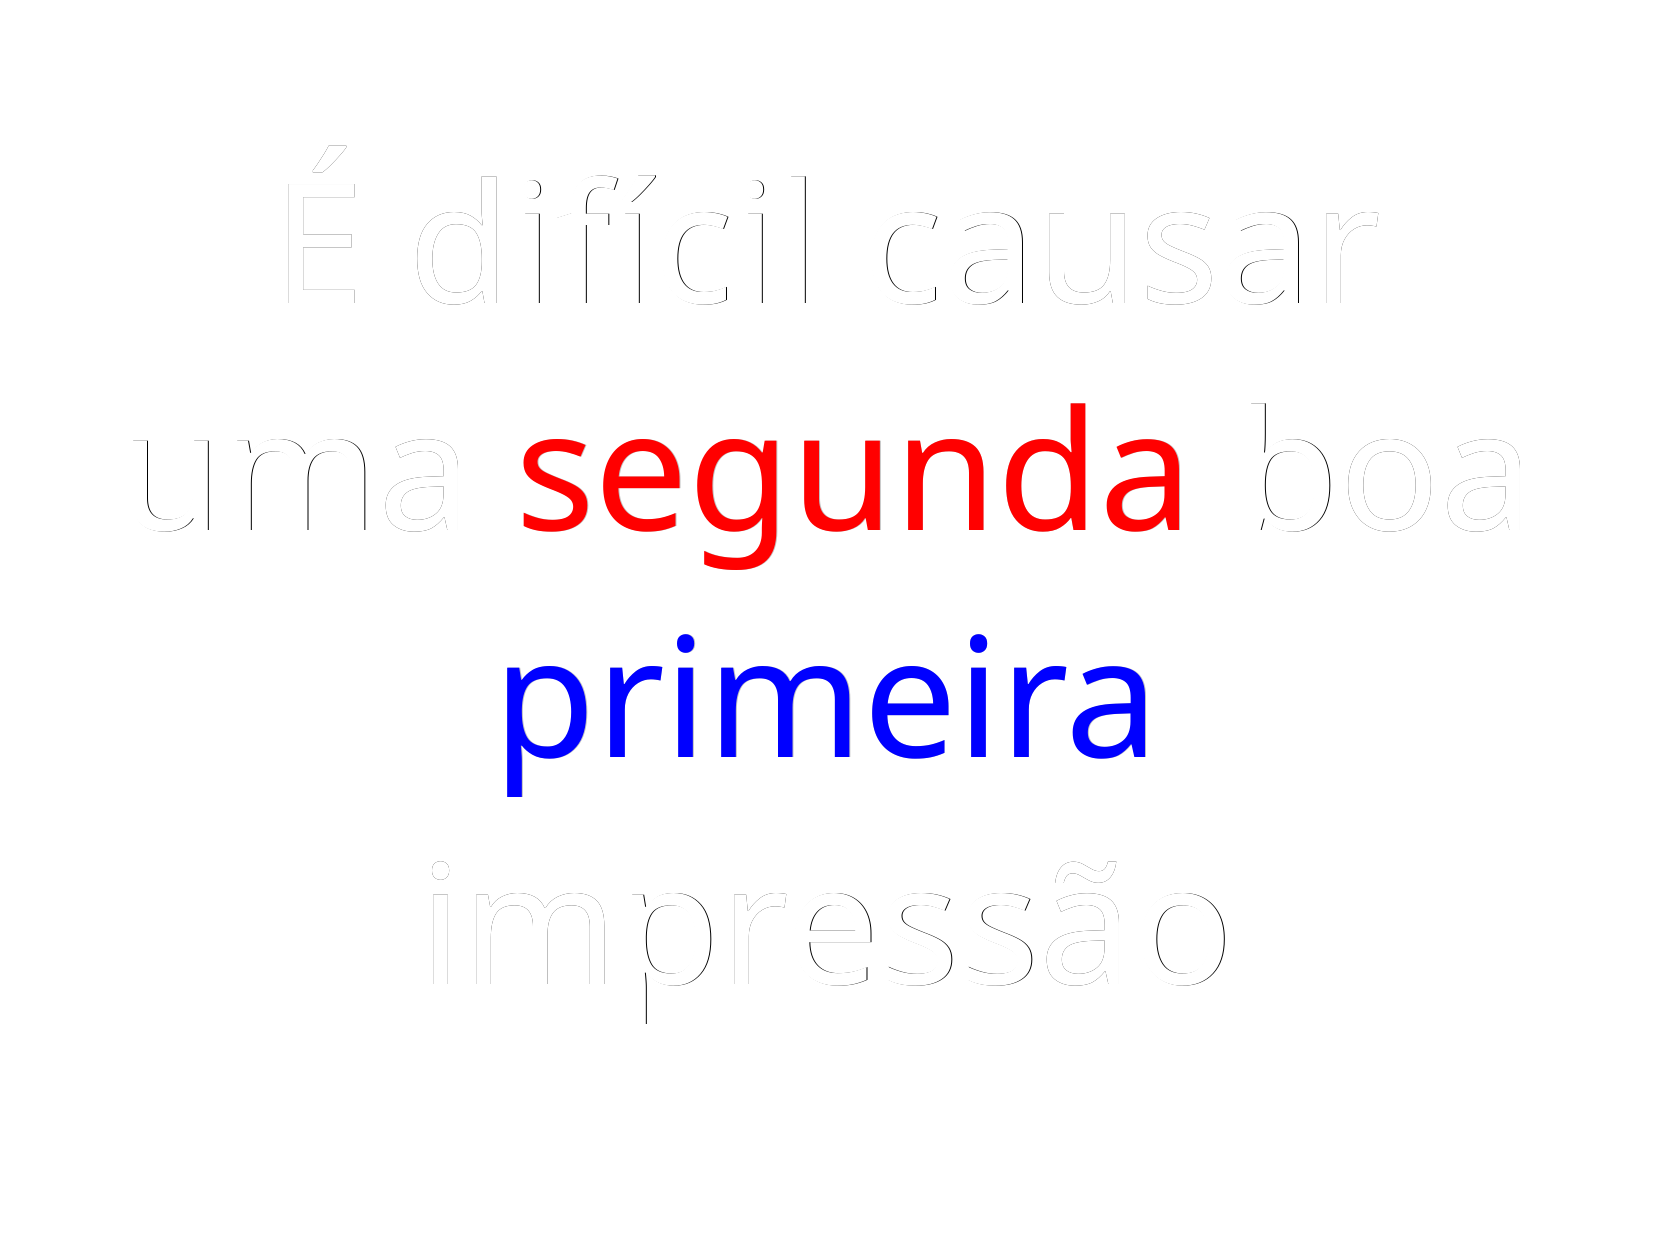

# É difícil causar uma segunda boa primeira impressão